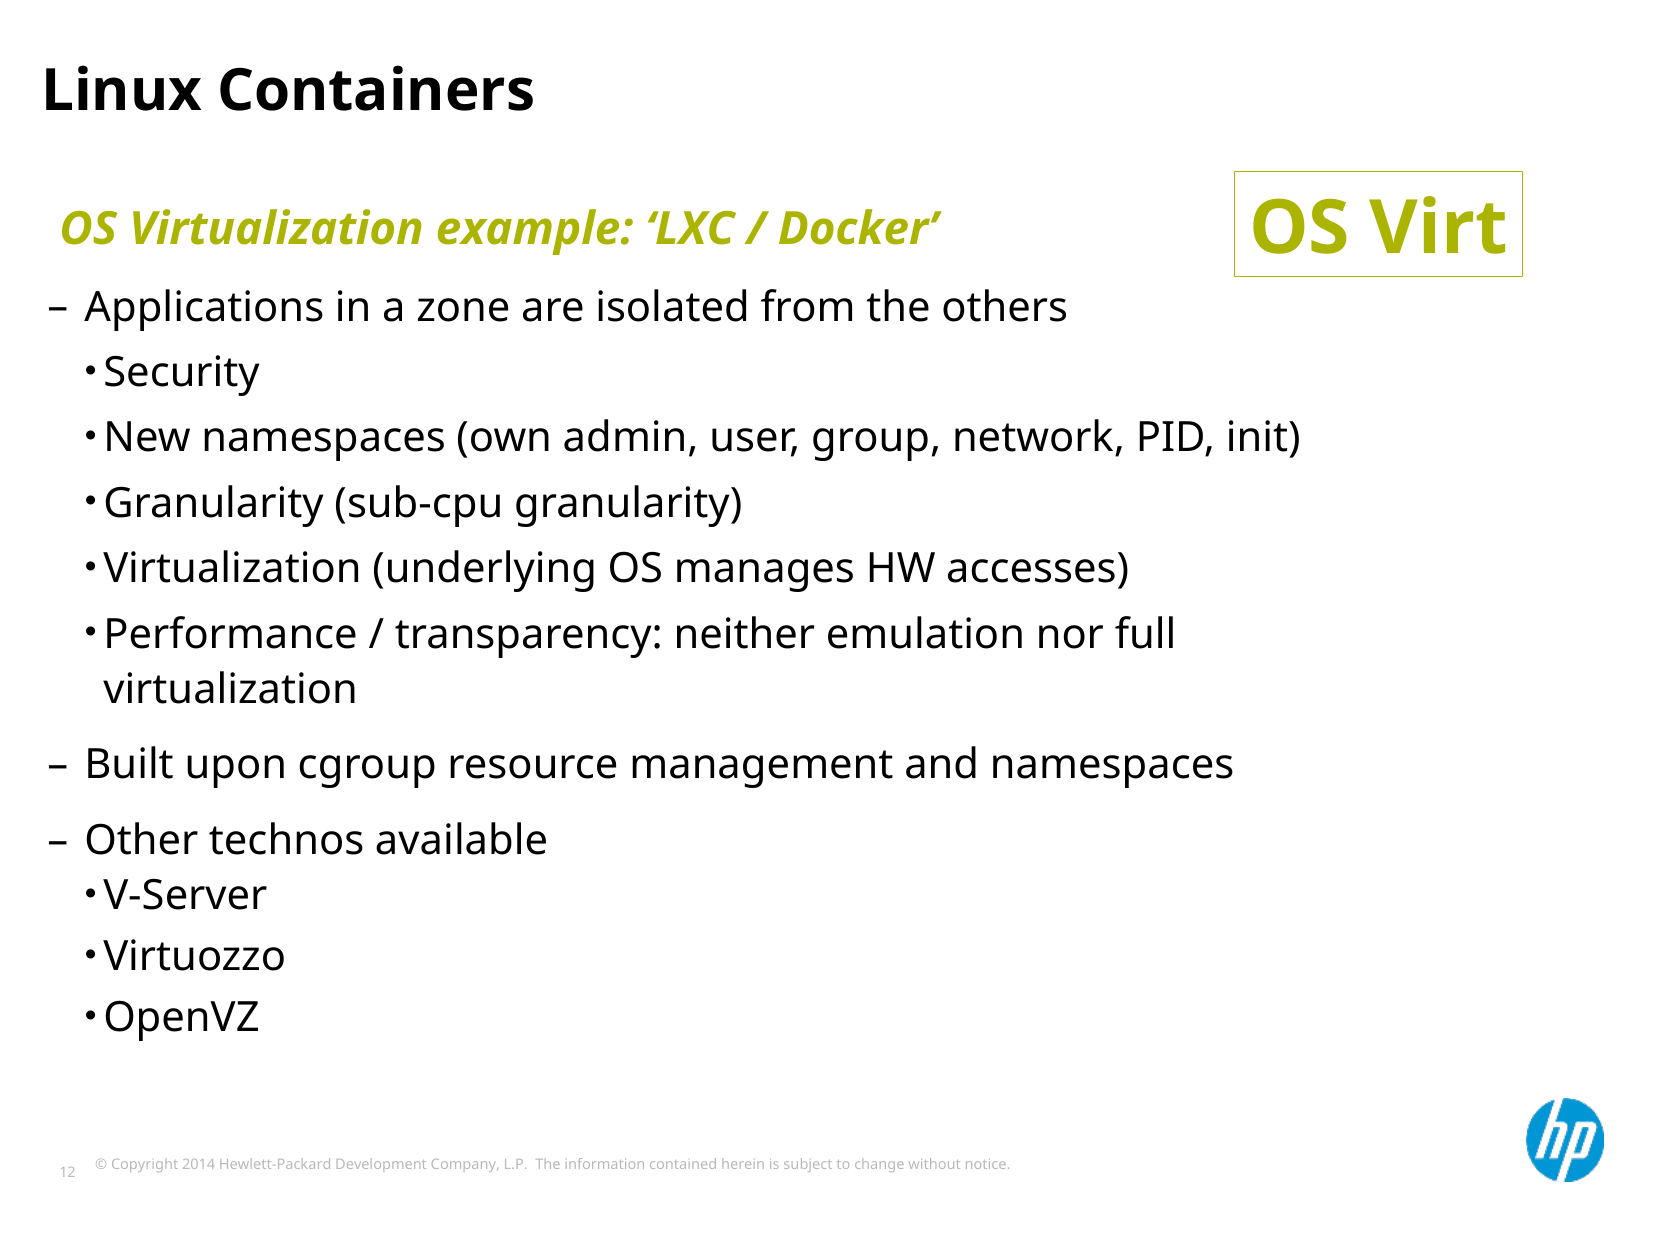

Linux Containers
OS Virt
OS Virtualization example: ‘LXC / Docker’
# Applications in a zone are isolated from the others
Security
New namespaces (own admin, user, group, network, PID, init)
Granularity (sub-cpu granularity)
Virtualization (underlying OS manages HW accesses)
Performance / transparency: neither emulation nor full virtualization
Built upon cgroup resource management and namespaces
Other technos available
V-Server
Virtuozzo
OpenVZ